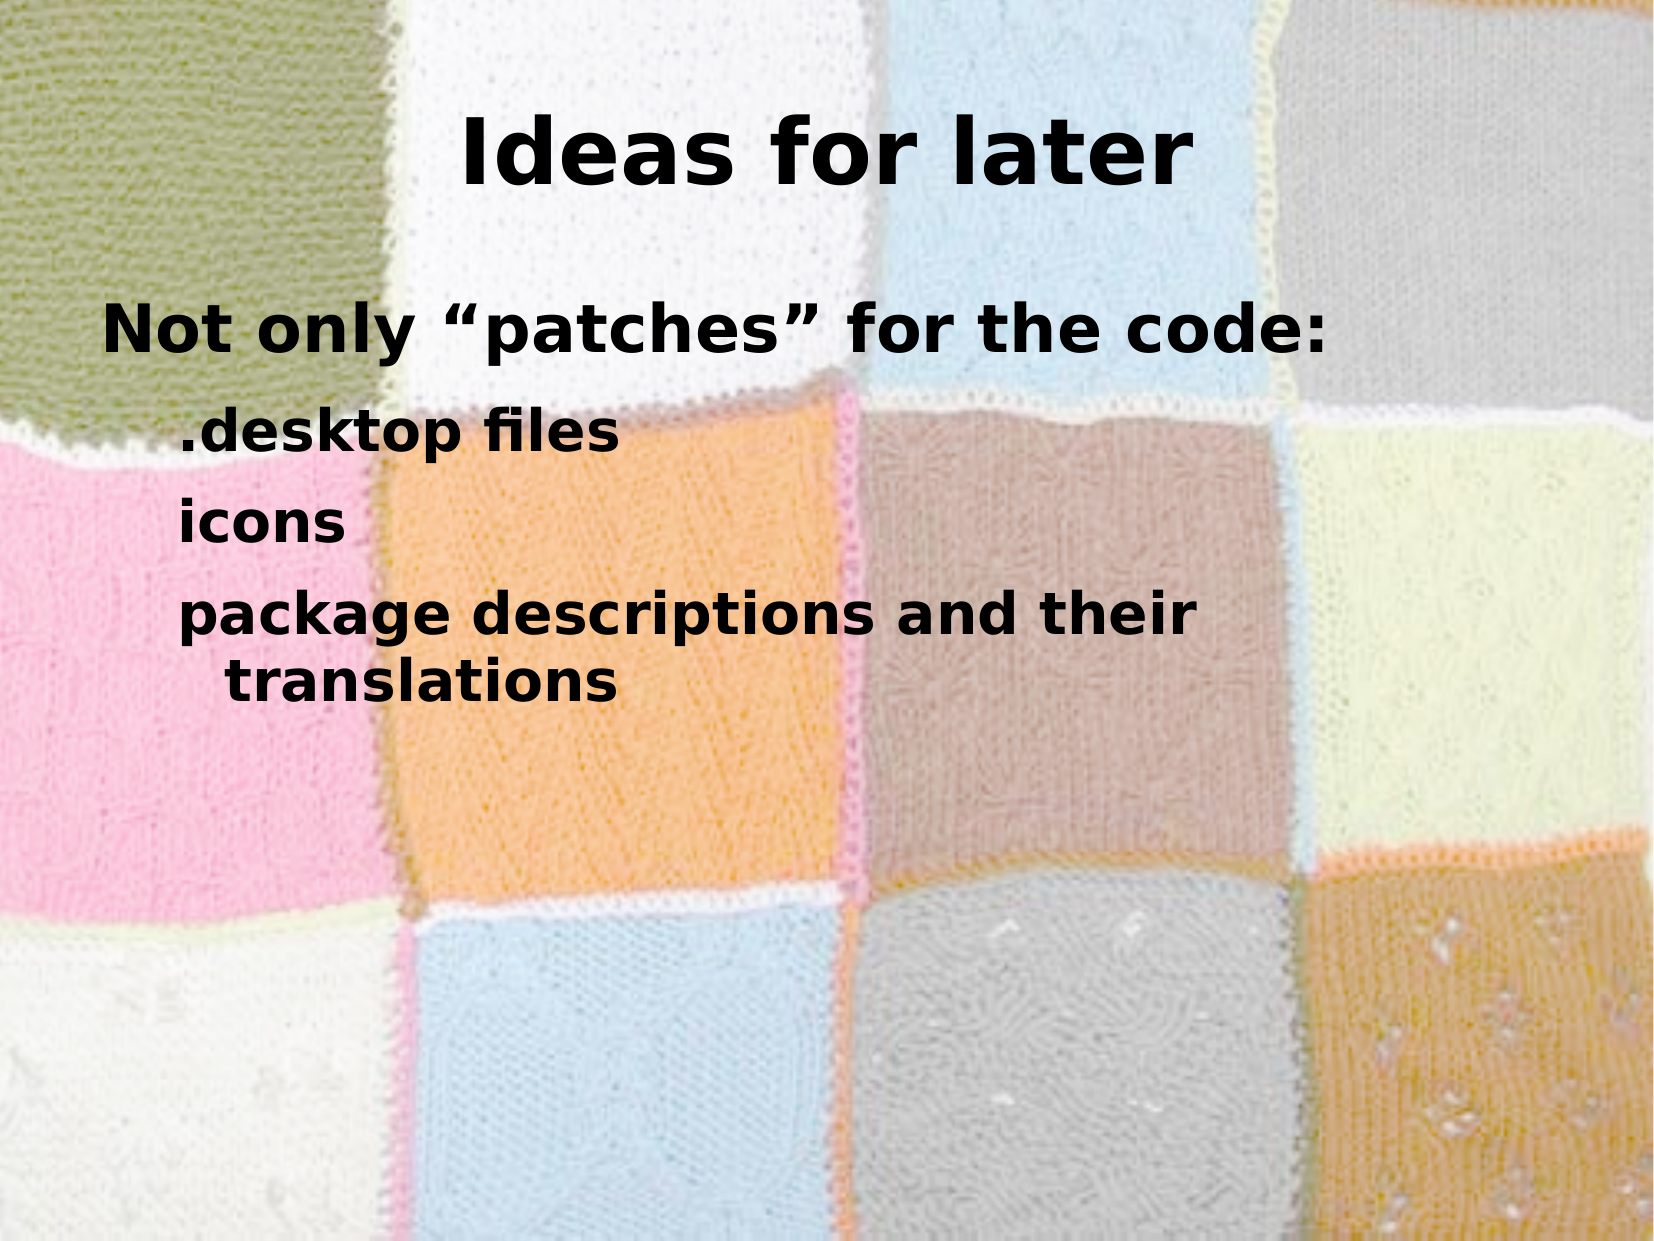

# Ideas for later
Not only “patches” for the code:
.desktop files
icons
package descriptions and their translations